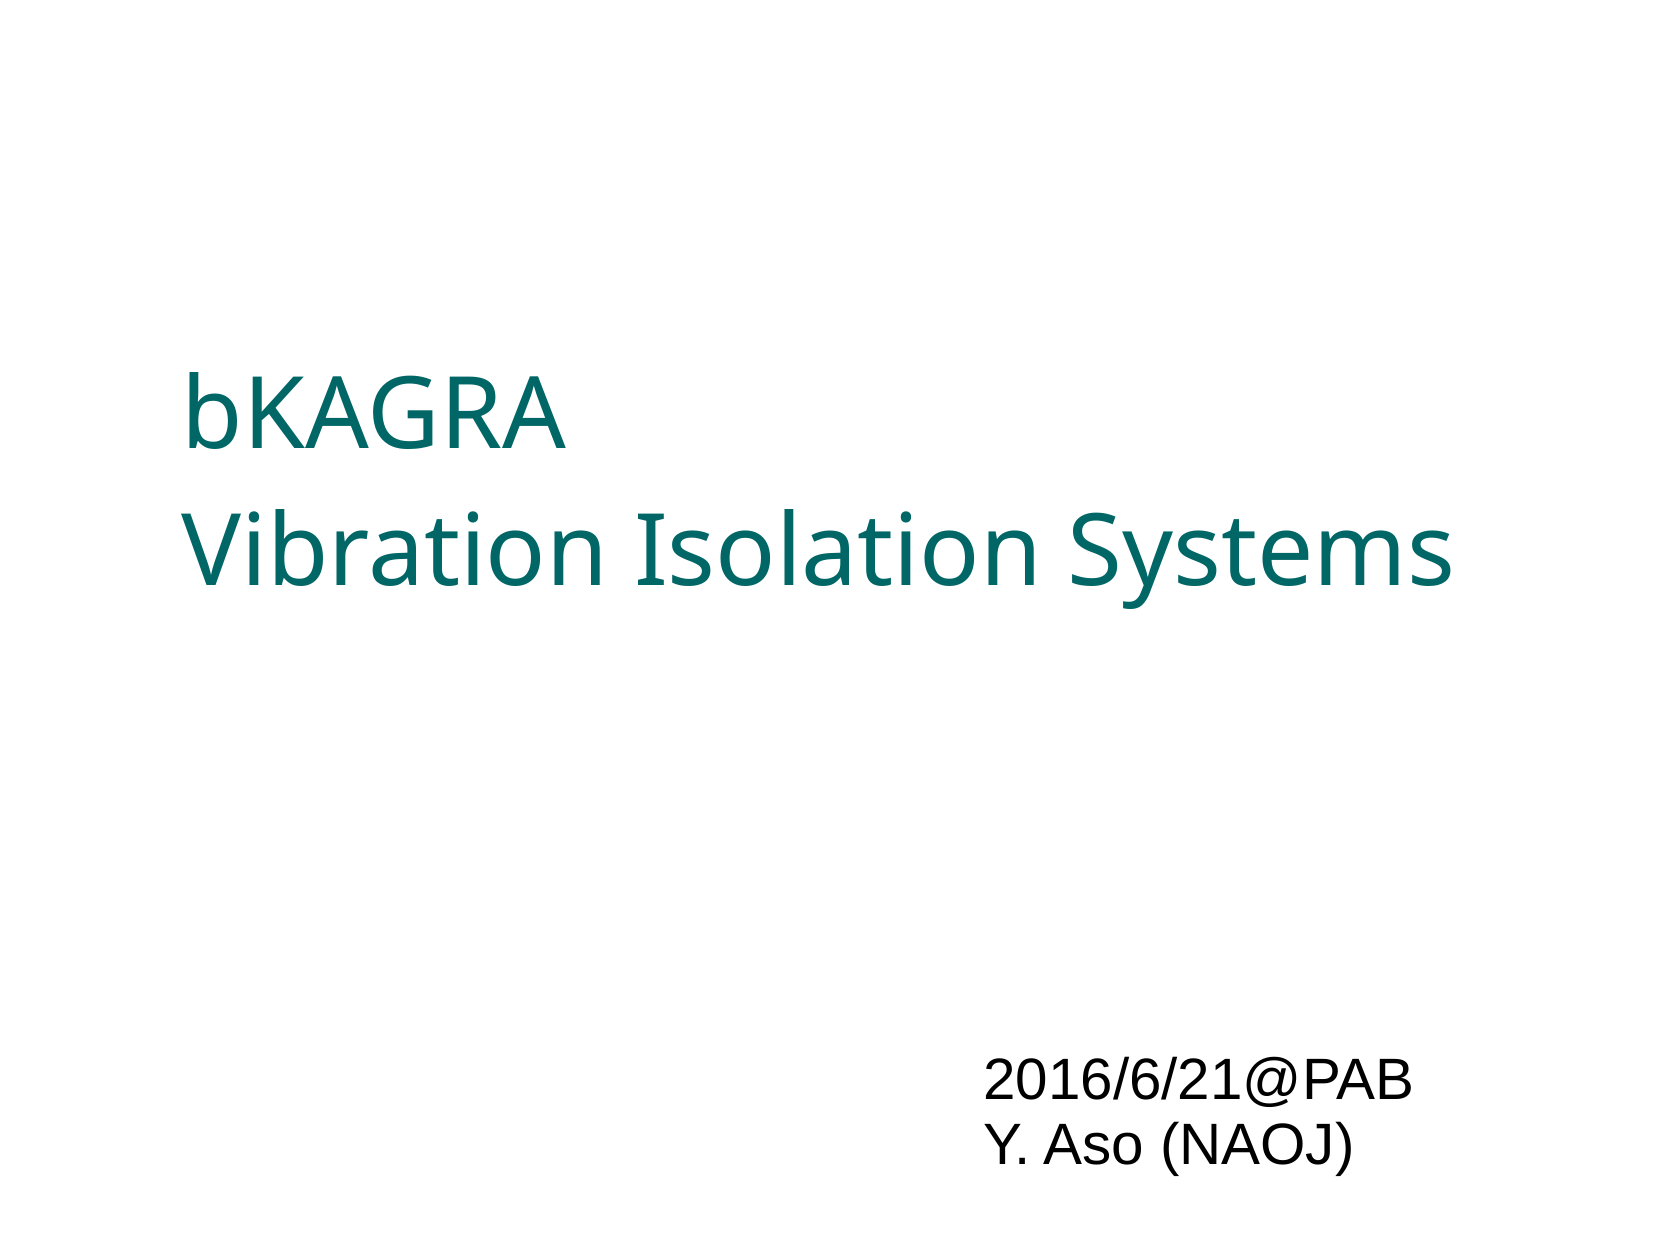

bKAGRA
Vibration Isolation Systems
2016/6/21@PAB
Y. Aso (NAOJ)